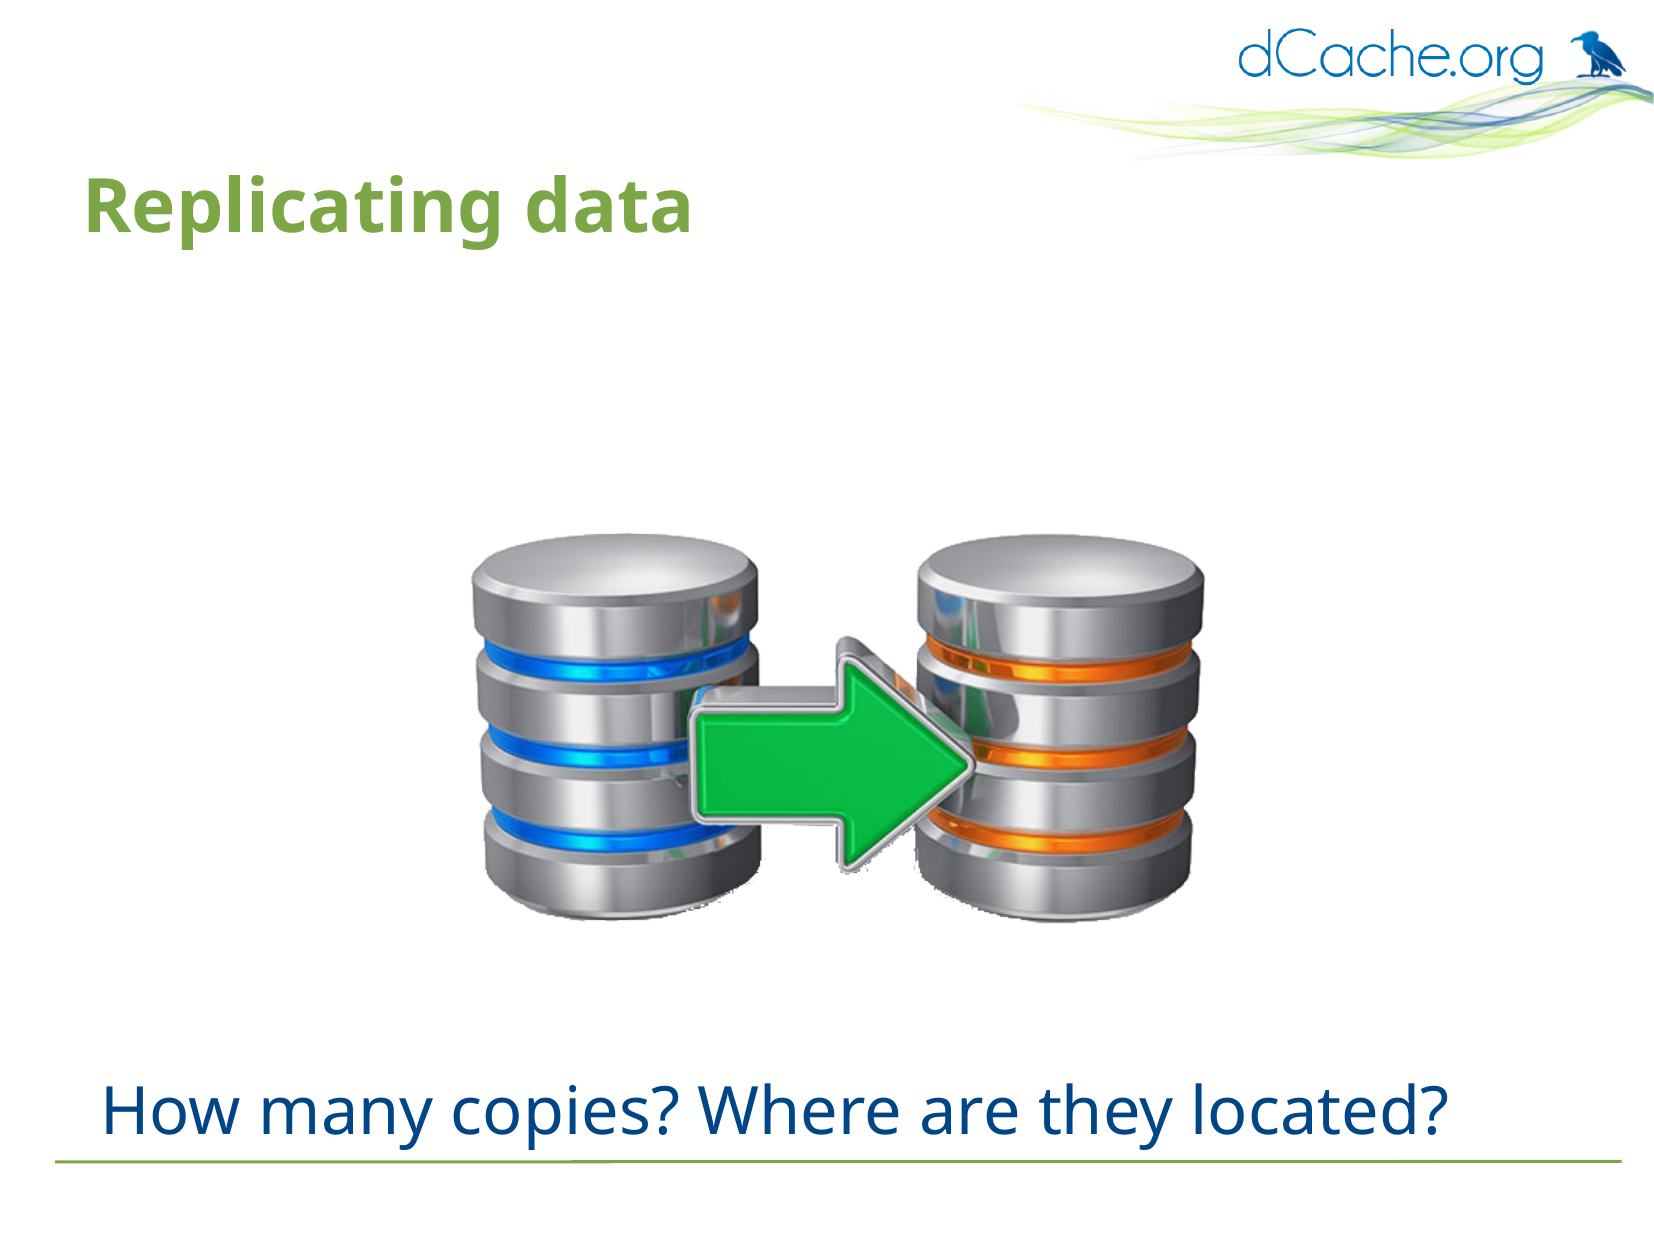

# Replicating data
How many copies? Where are they located?